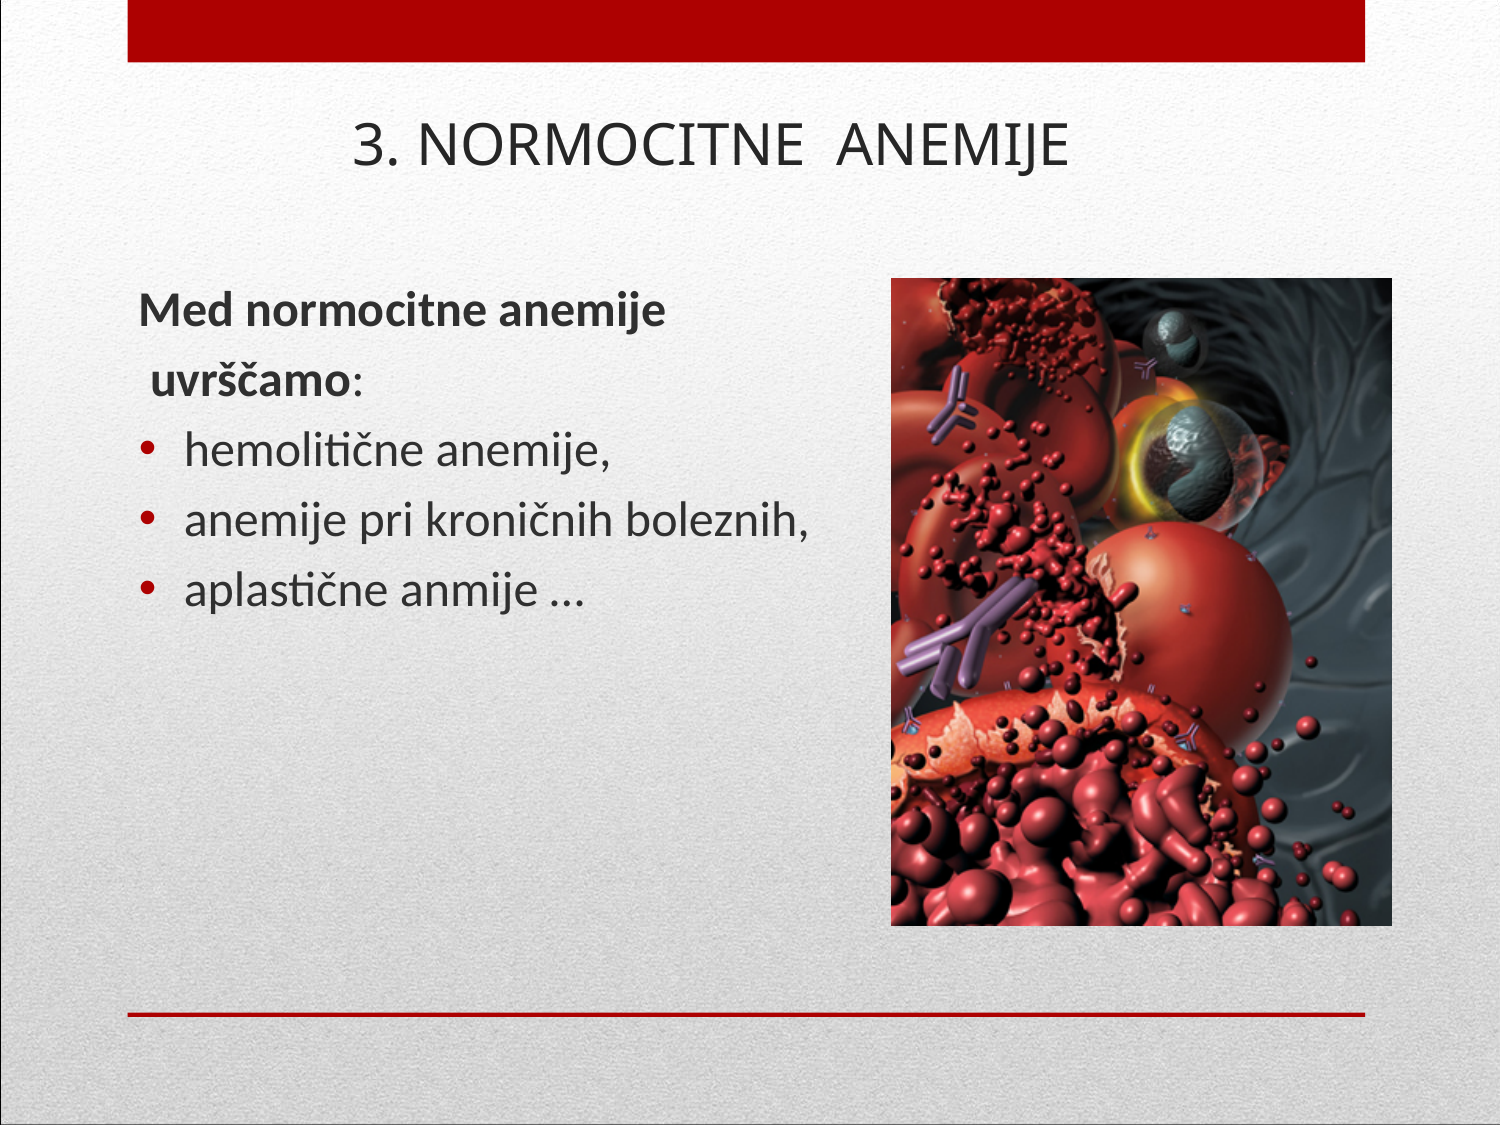

# 3. NORMOCITNE ANEMIJE
Med normocitne anemije
 uvrščamo:
hemolitične anemije,
anemije pri kroničnih boleznih,
aplastične anmije …